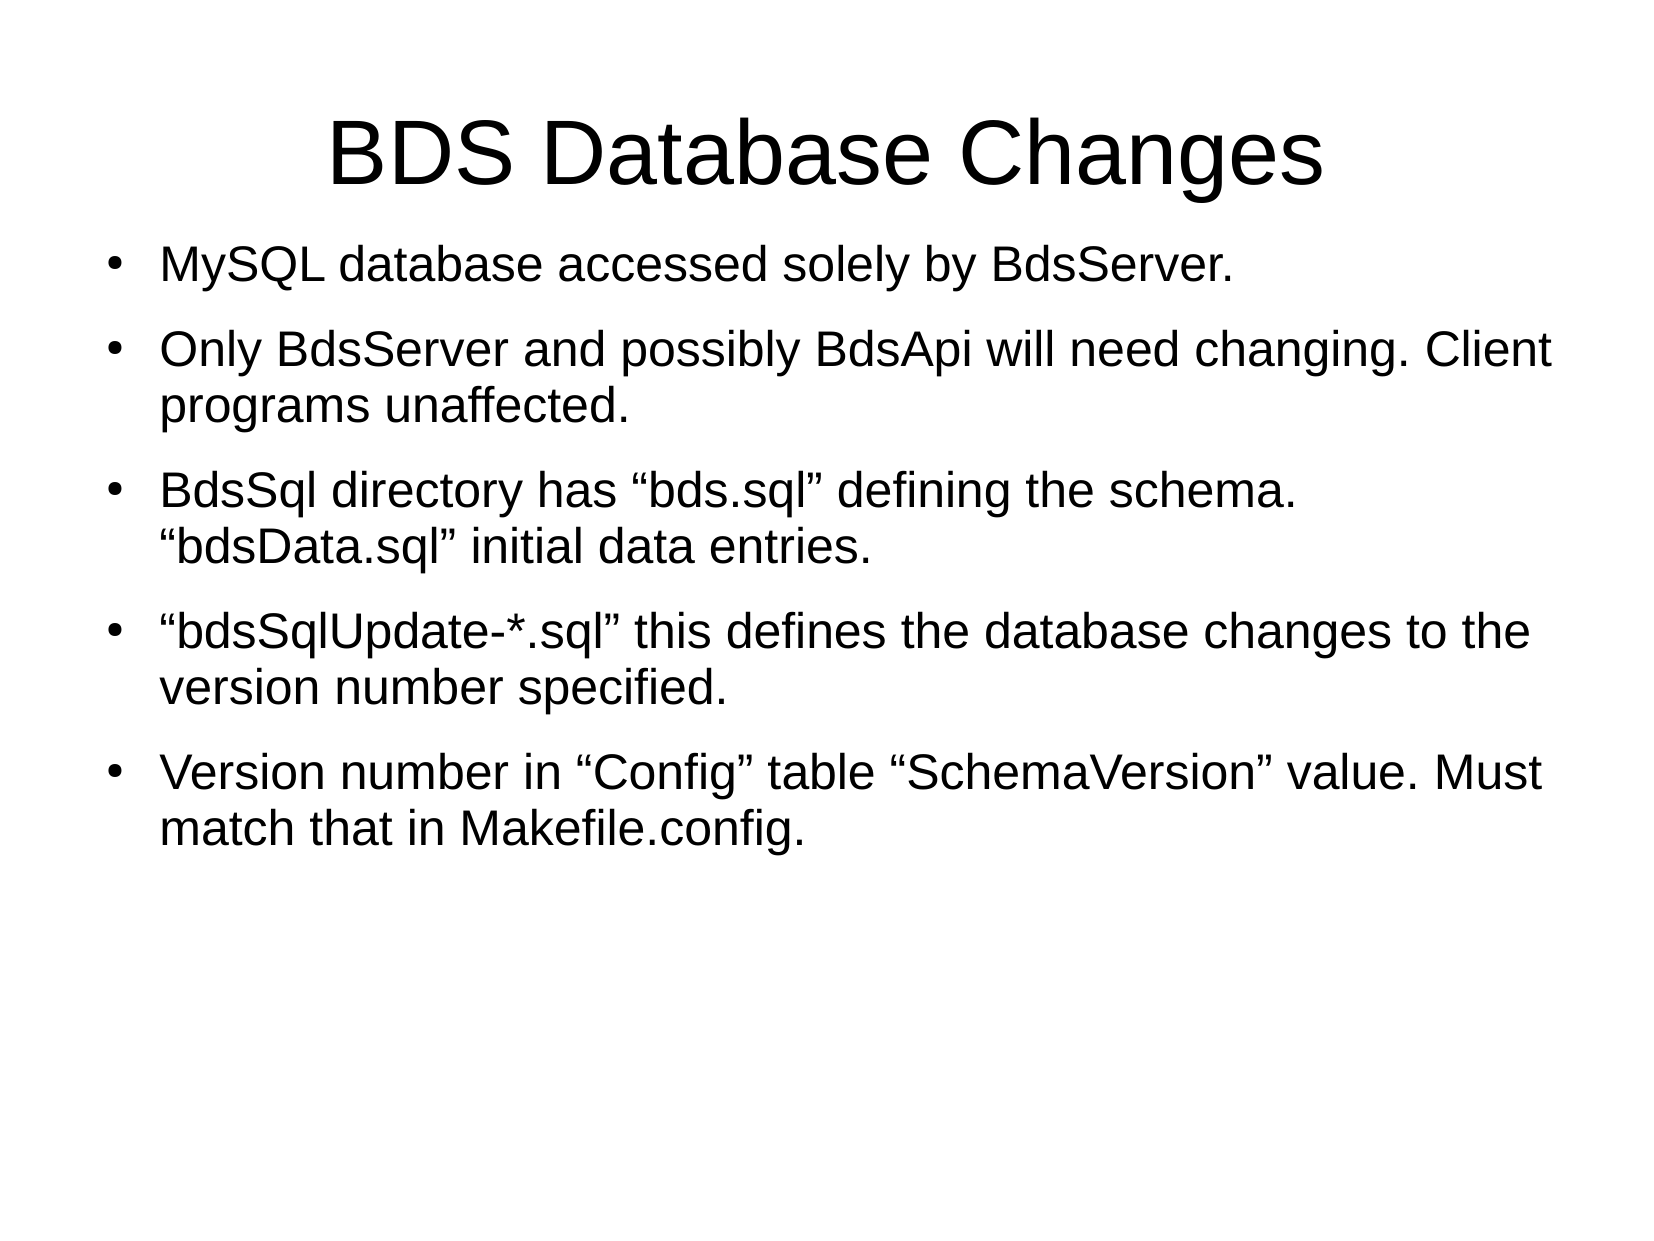

# BDS Database Changes
MySQL database accessed solely by BdsServer.
Only BdsServer and possibly BdsApi will need changing. Client programs unaffected.
BdsSql directory has “bds.sql” defining the schema. “bdsData.sql” initial data entries.
“bdsSqlUpdate-*.sql” this defines the database changes to the version number specified.
Version number in “Config” table “SchemaVersion” value. Must match that in Makefile.config.